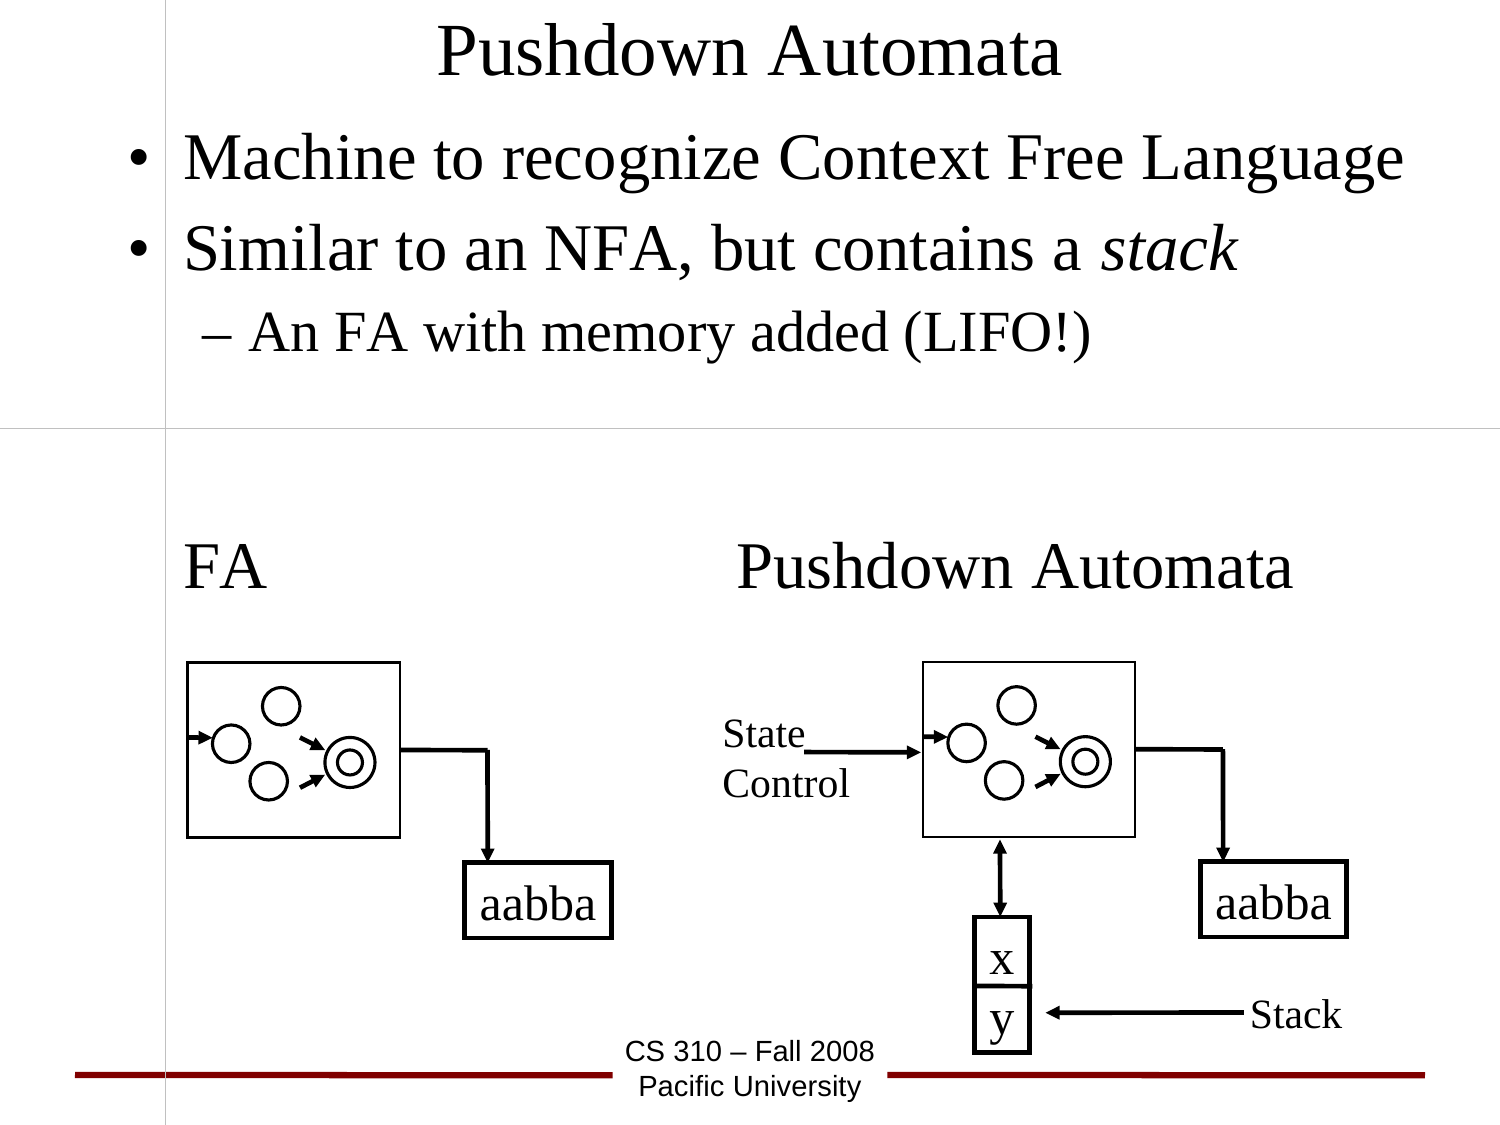

# Pushdown Automata
Machine to recognize Context Free Language
Similar to an NFA, but contains a stack
An FA with memory added (LIFO!)
FA				 Pushdown Automata
State
Control
aabba
aabba
x
y
Stack